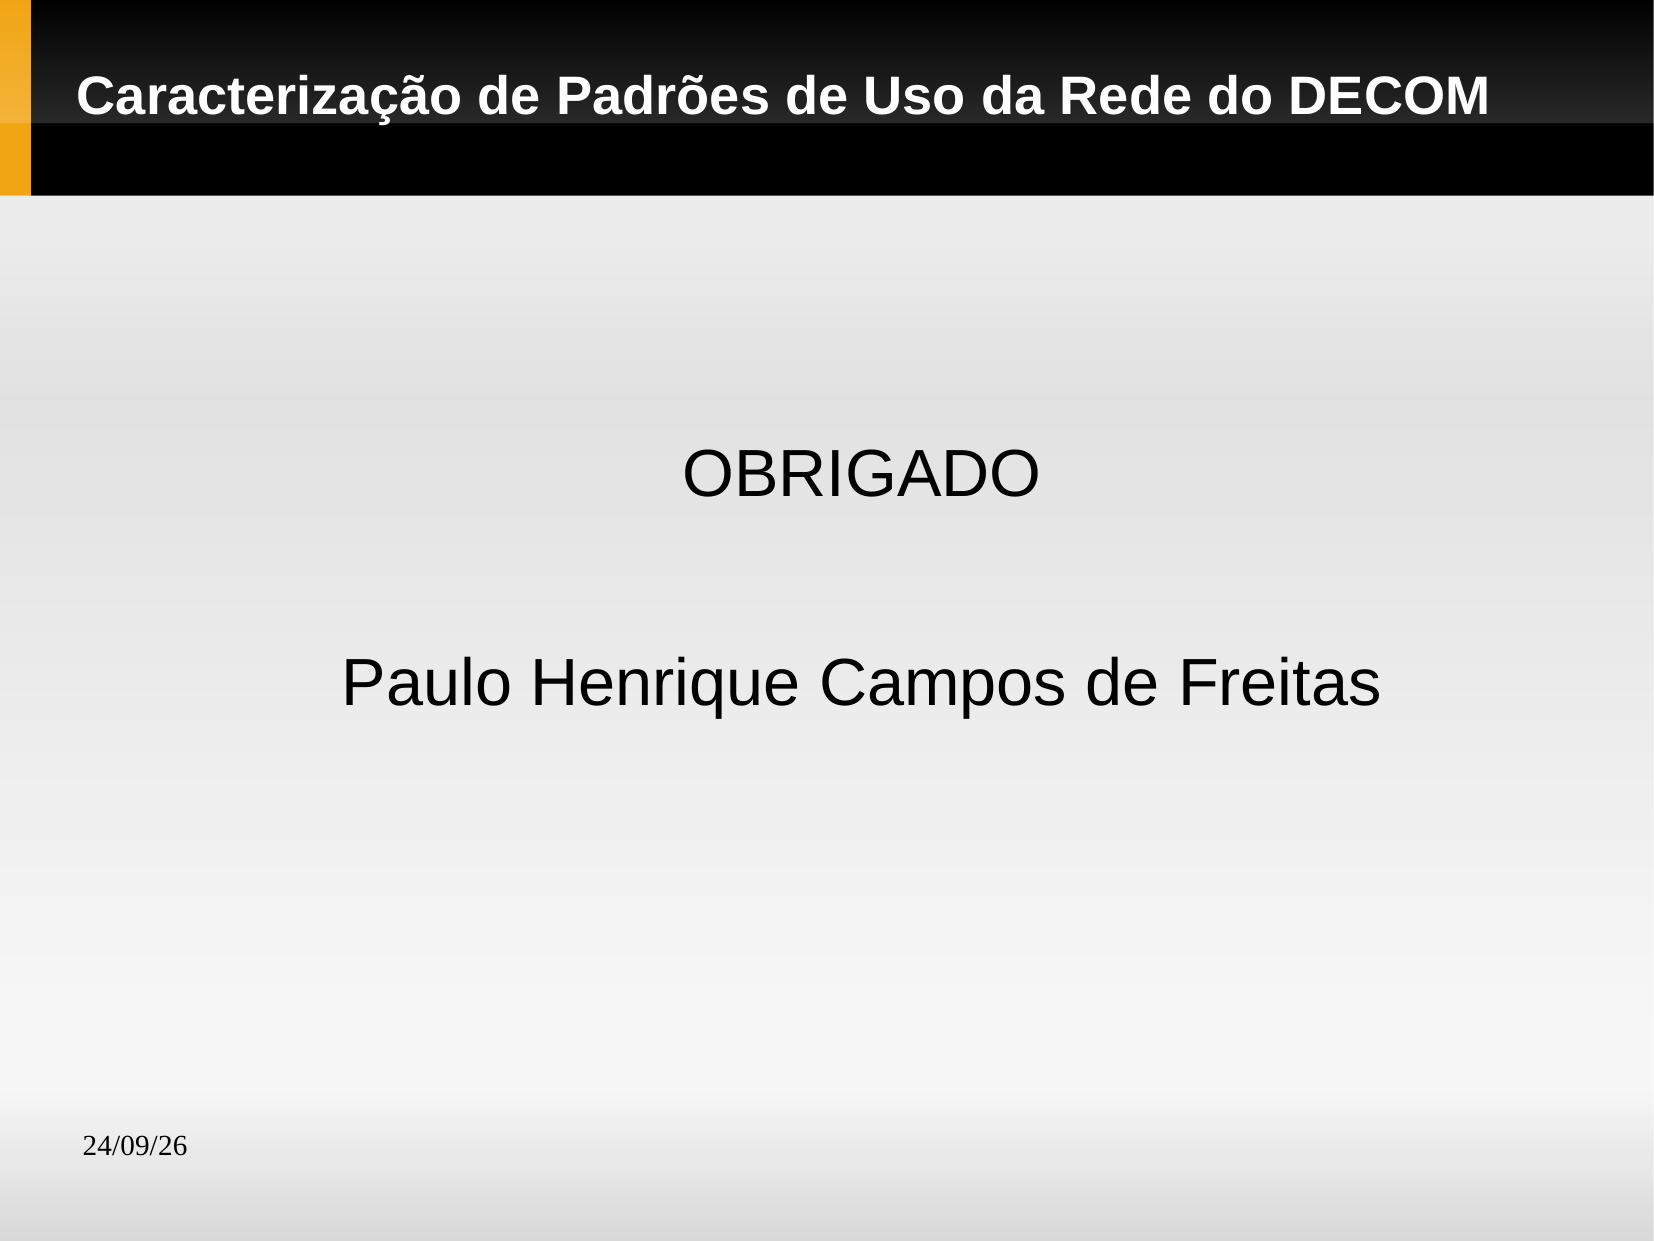

# Caracterização de Padrões de Uso da Rede do DECOM
OBRIGADO
Paulo Henrique Campos de Freitas